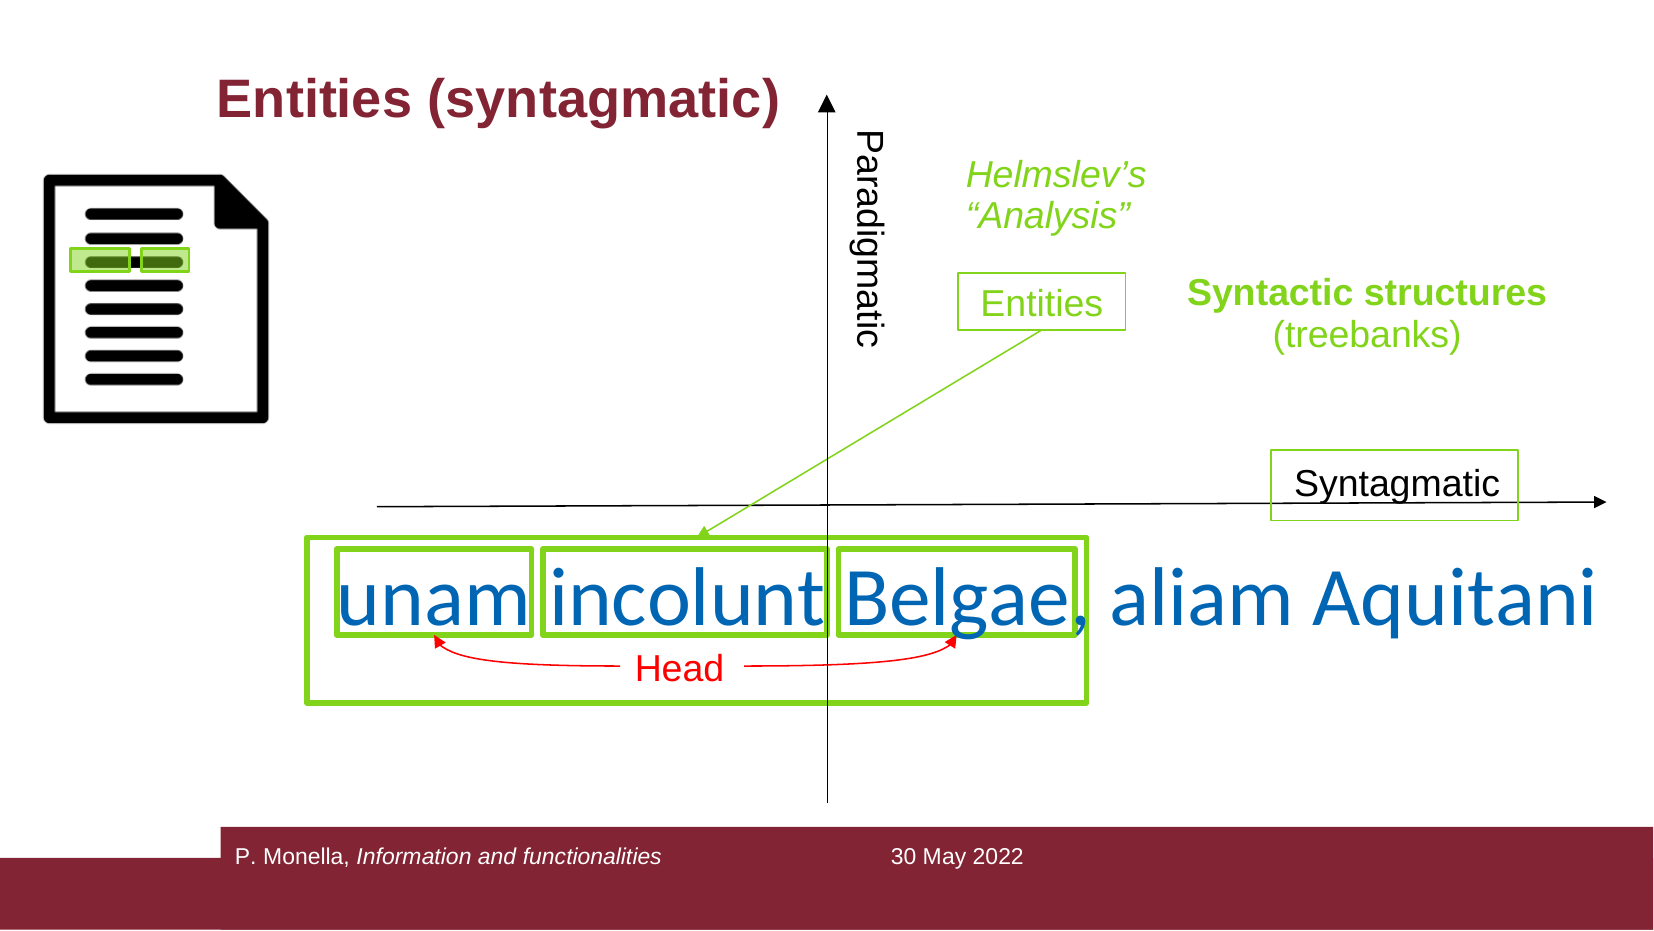

# Entities (syntagmatic)
Helmslev’s “Analysis”
Syntactic structures (treebanks)
Entities
 Paradigmatic
											Syntagmatic
unam incolunt Belgae, aliam Aquitani
Head